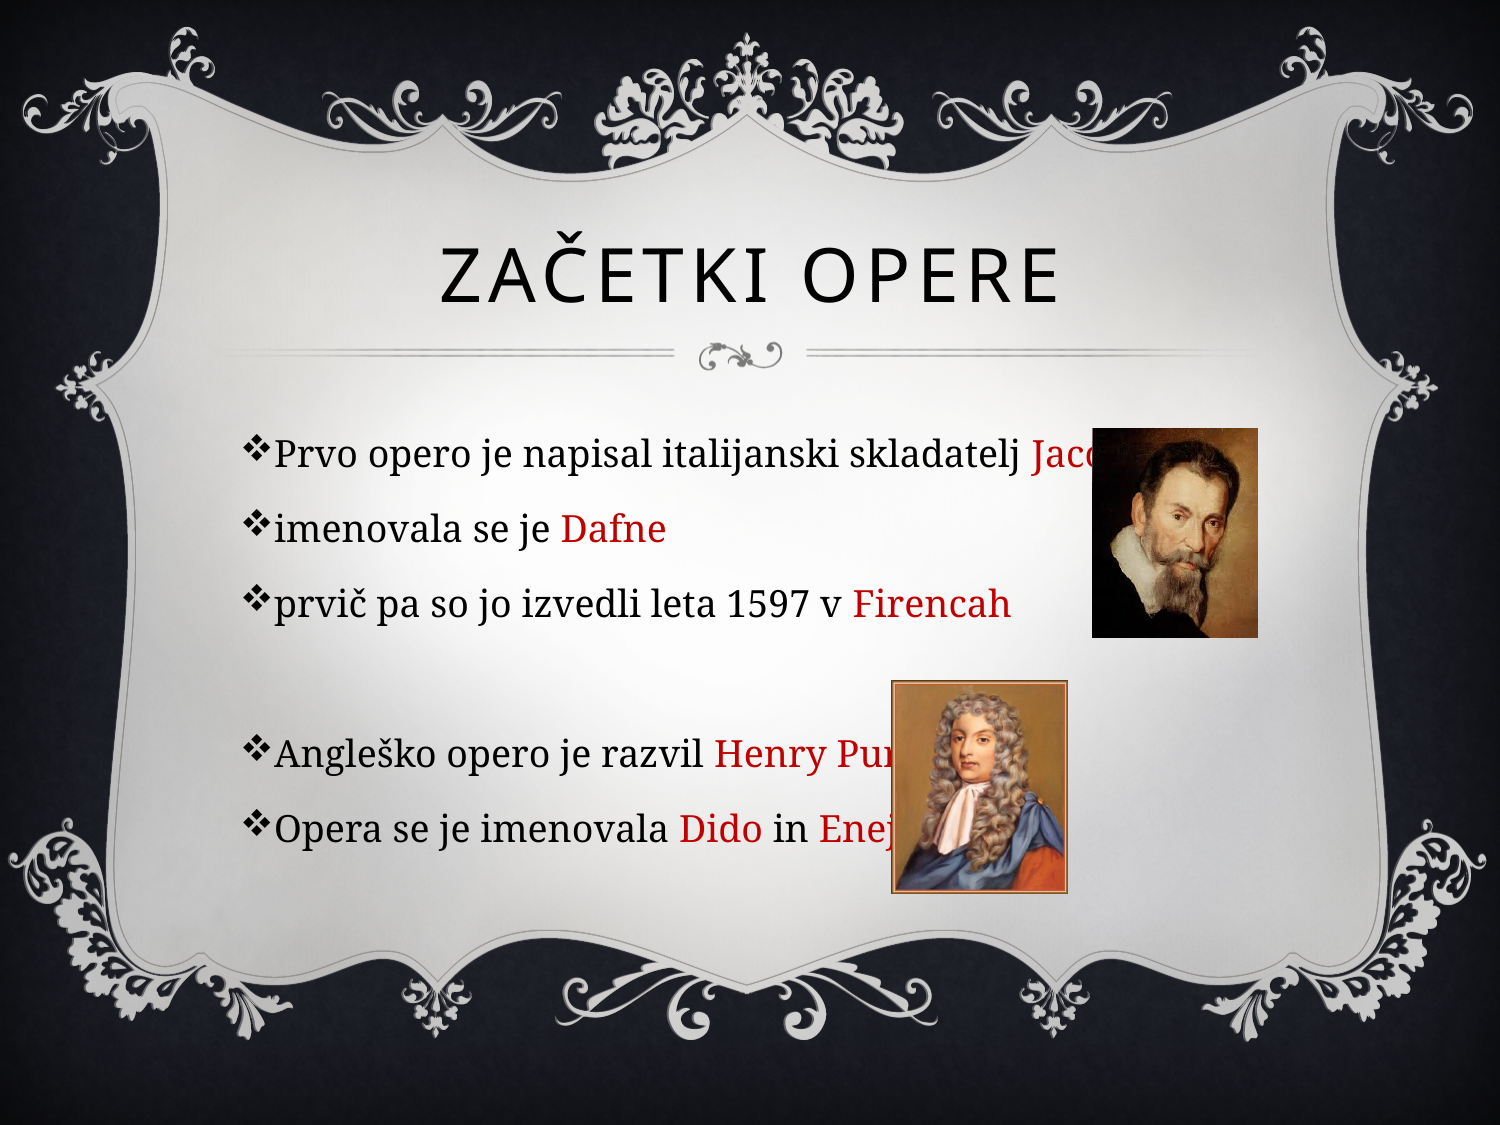

# Začetki opere
Prvo opero je napisal italijanski skladatelj Jacopo Peri
imenovala se je Dafne
prvič pa so jo izvedli leta 1597 v Firencah
Angleško opero je razvil Henry Purcell
Opera se je imenovala Dido in Enej